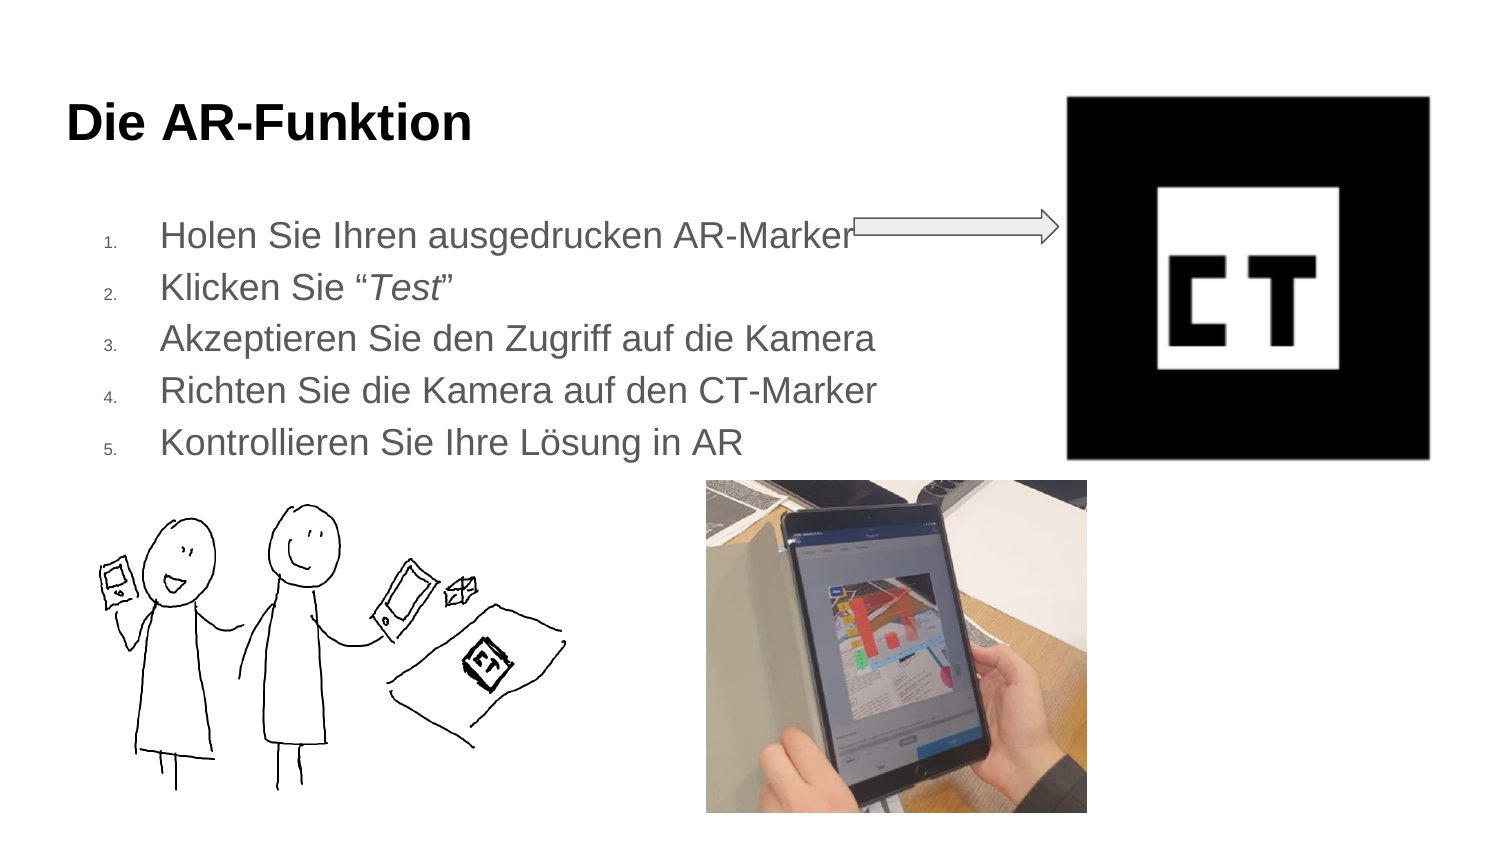

# Die AR-Funktion
Holen Sie Ihren ausgedrucken AR-Marker
Klicken Sie “Test”
Akzeptieren Sie den Zugriff auf die Kamera
Richten Sie die Kamera auf den CT-Marker
Kontrollieren Sie Ihre Lösung in AR